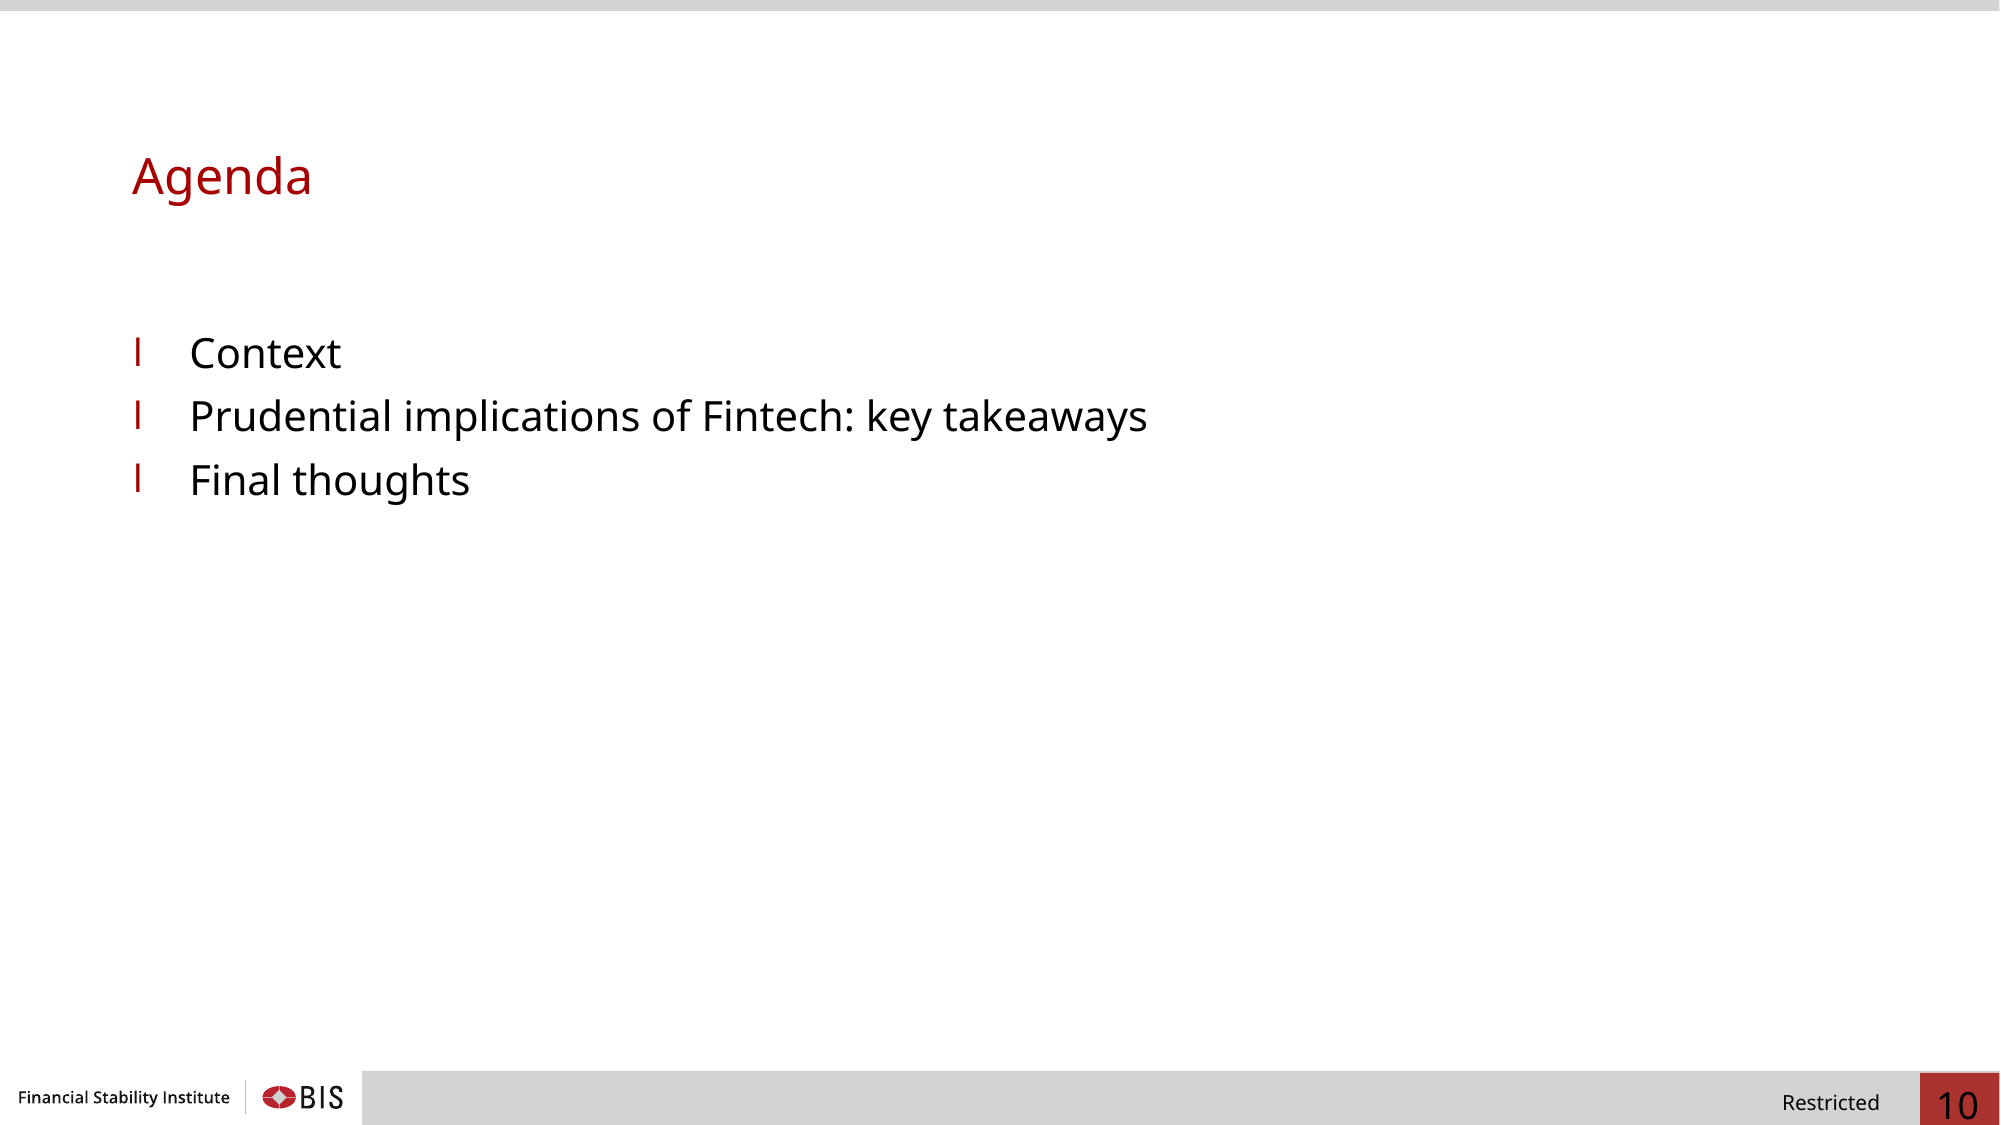

# Agenda
Context
Prudential implications of Fintech: key takeaways
Final thoughts